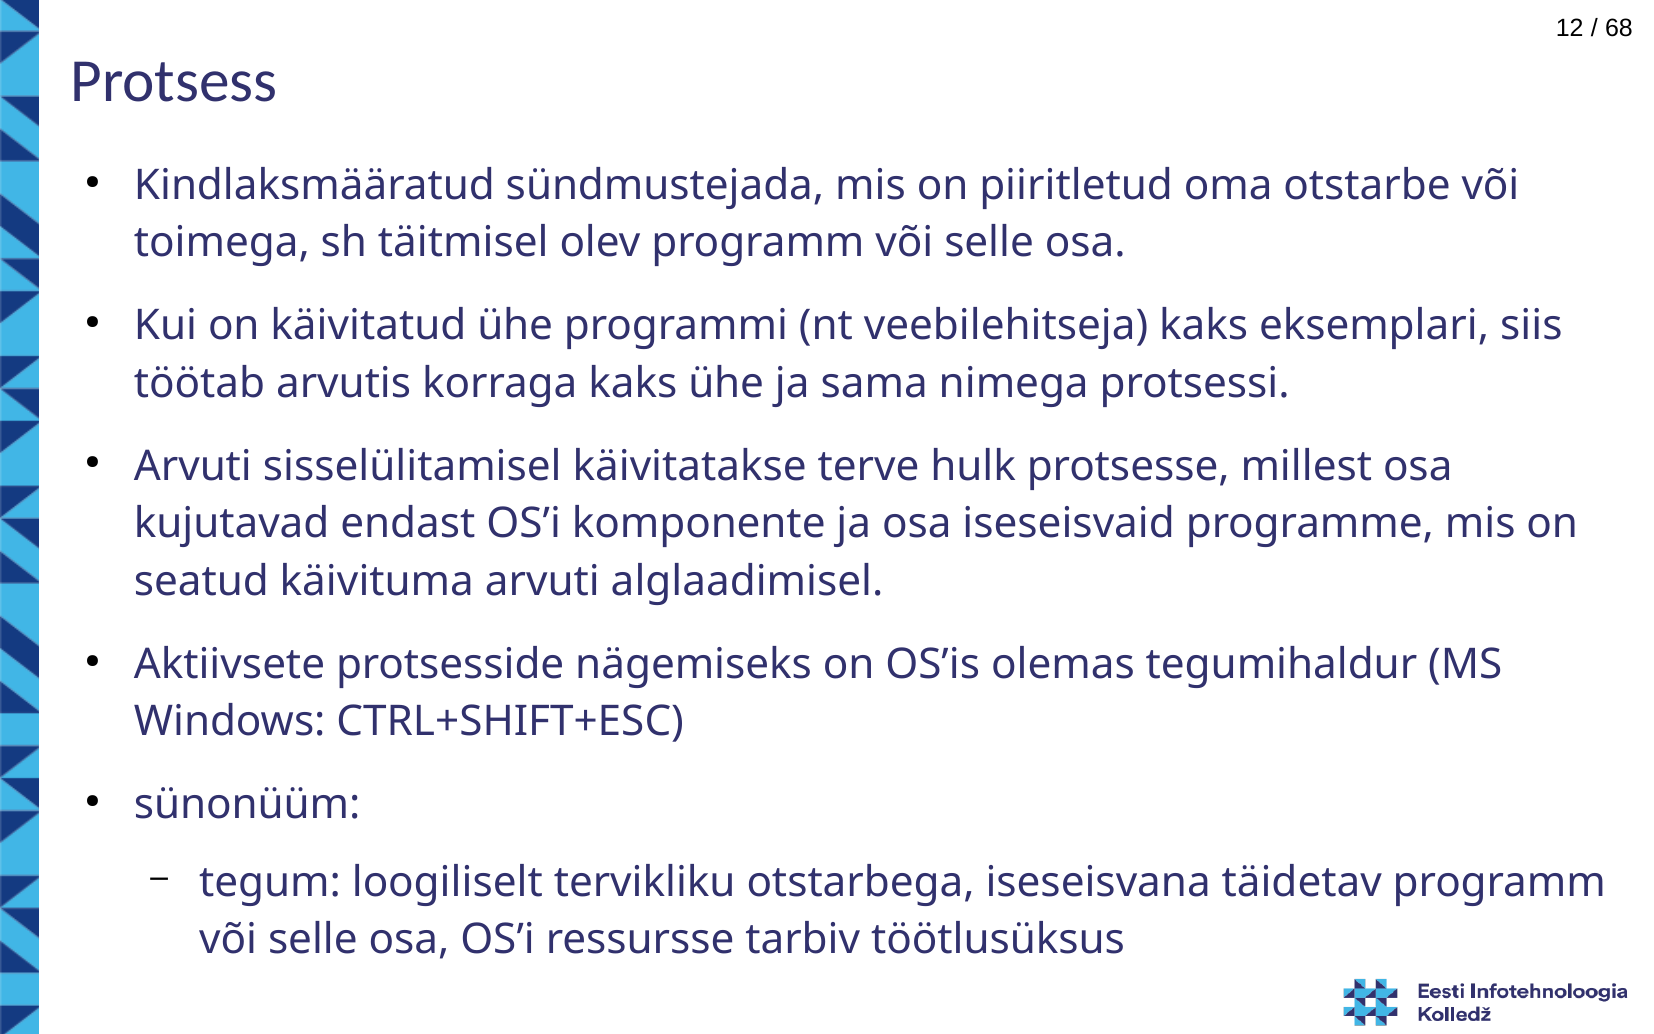

# Protsess
Kindlaksmääratud sündmustejada, mis on piiritletud oma otstarbe või toimega, sh täitmisel olev programm või selle osa.
Kui on käivitatud ühe programmi (nt veebilehitseja) kaks eksemplari, siis töötab arvutis korraga kaks ühe ja sama nimega protsessi.
Arvuti sisselülitamisel käivitatakse terve hulk protsesse, millest osa kujutavad endast OS’i komponente ja osa iseseisvaid programme, mis on seatud käivituma arvuti alglaadimisel.
Aktiivsete protsesside nägemiseks on OS’is olemas tegumihaldur (MS Windows: CTRL+SHIFT+ESC)
sünonüüm:
tegum: loogiliselt tervikliku otstarbega, iseseisvana täidetav programm või selle osa, OS’i ressursse tarbiv töötlusüksus